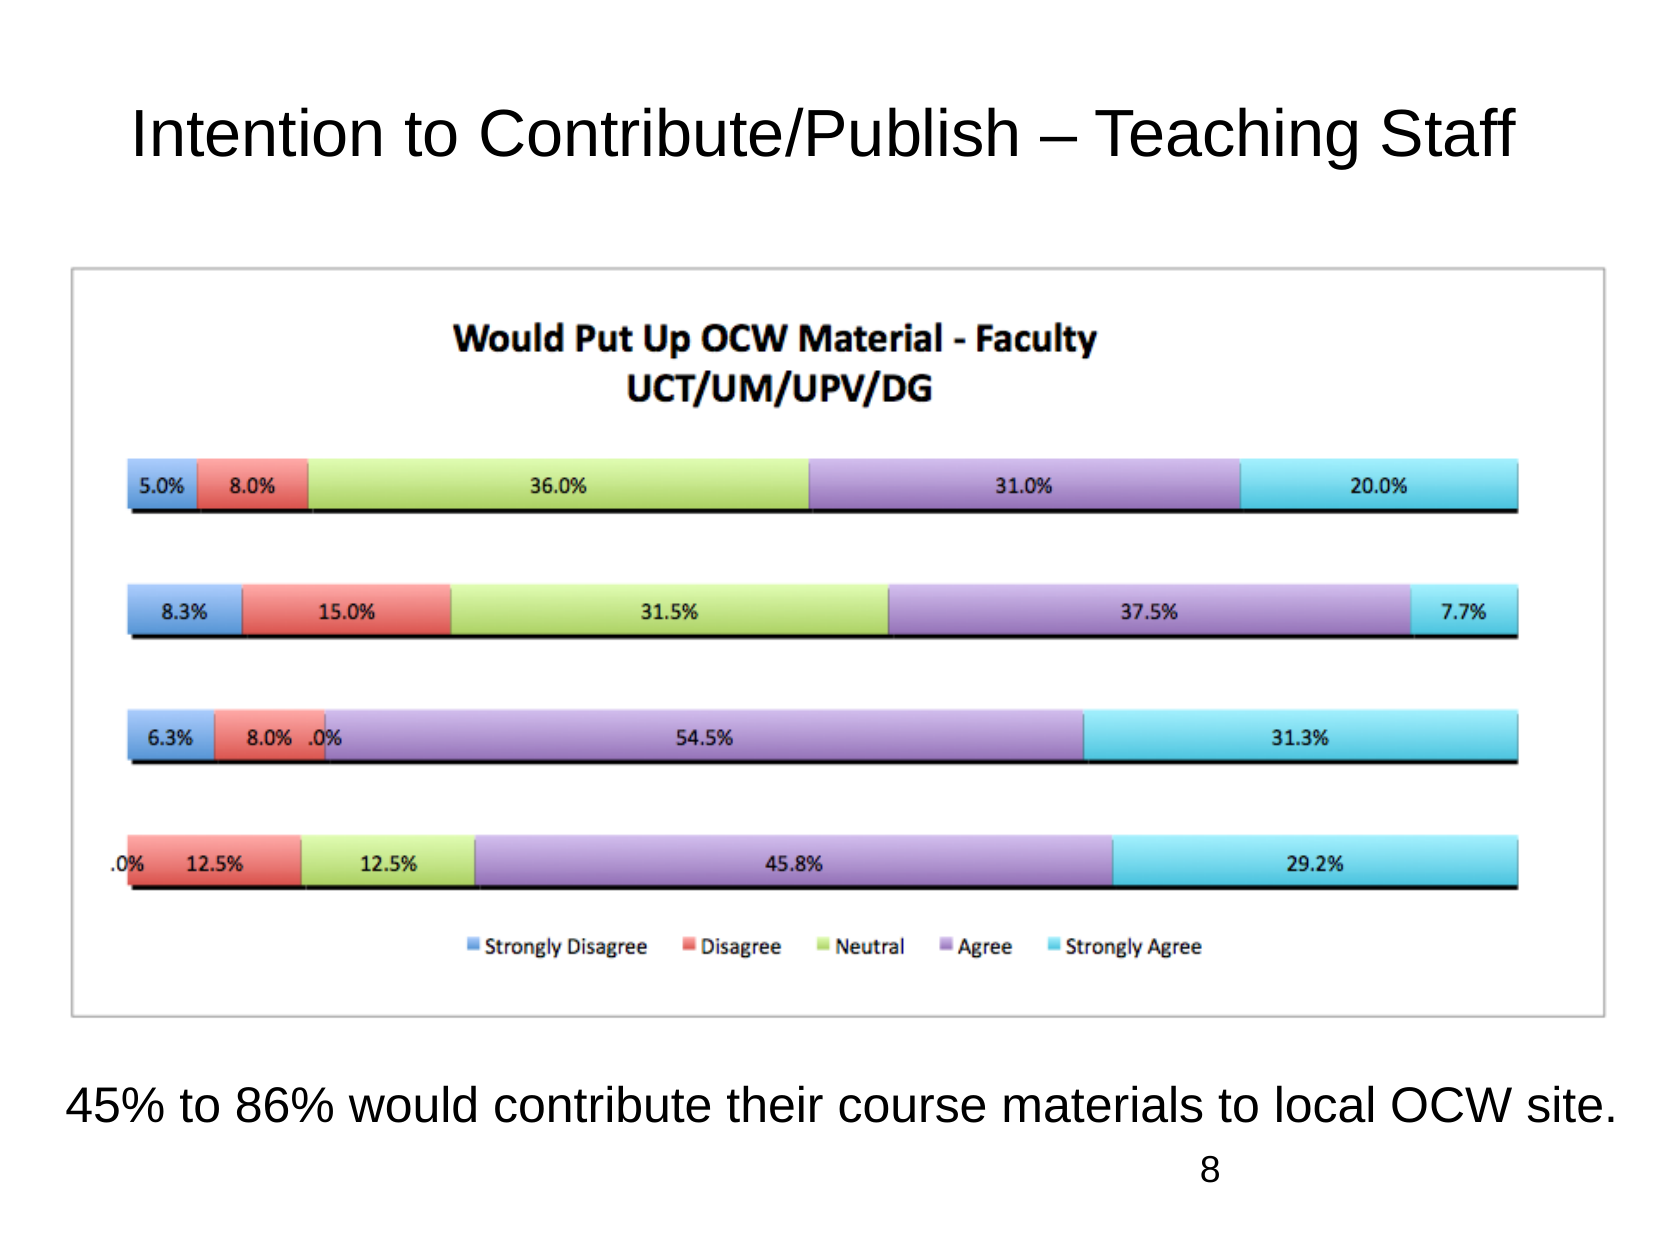

Intention to Contribute/Publish – Teaching Staff
45% to 86% would contribute their course materials to local OCW site.